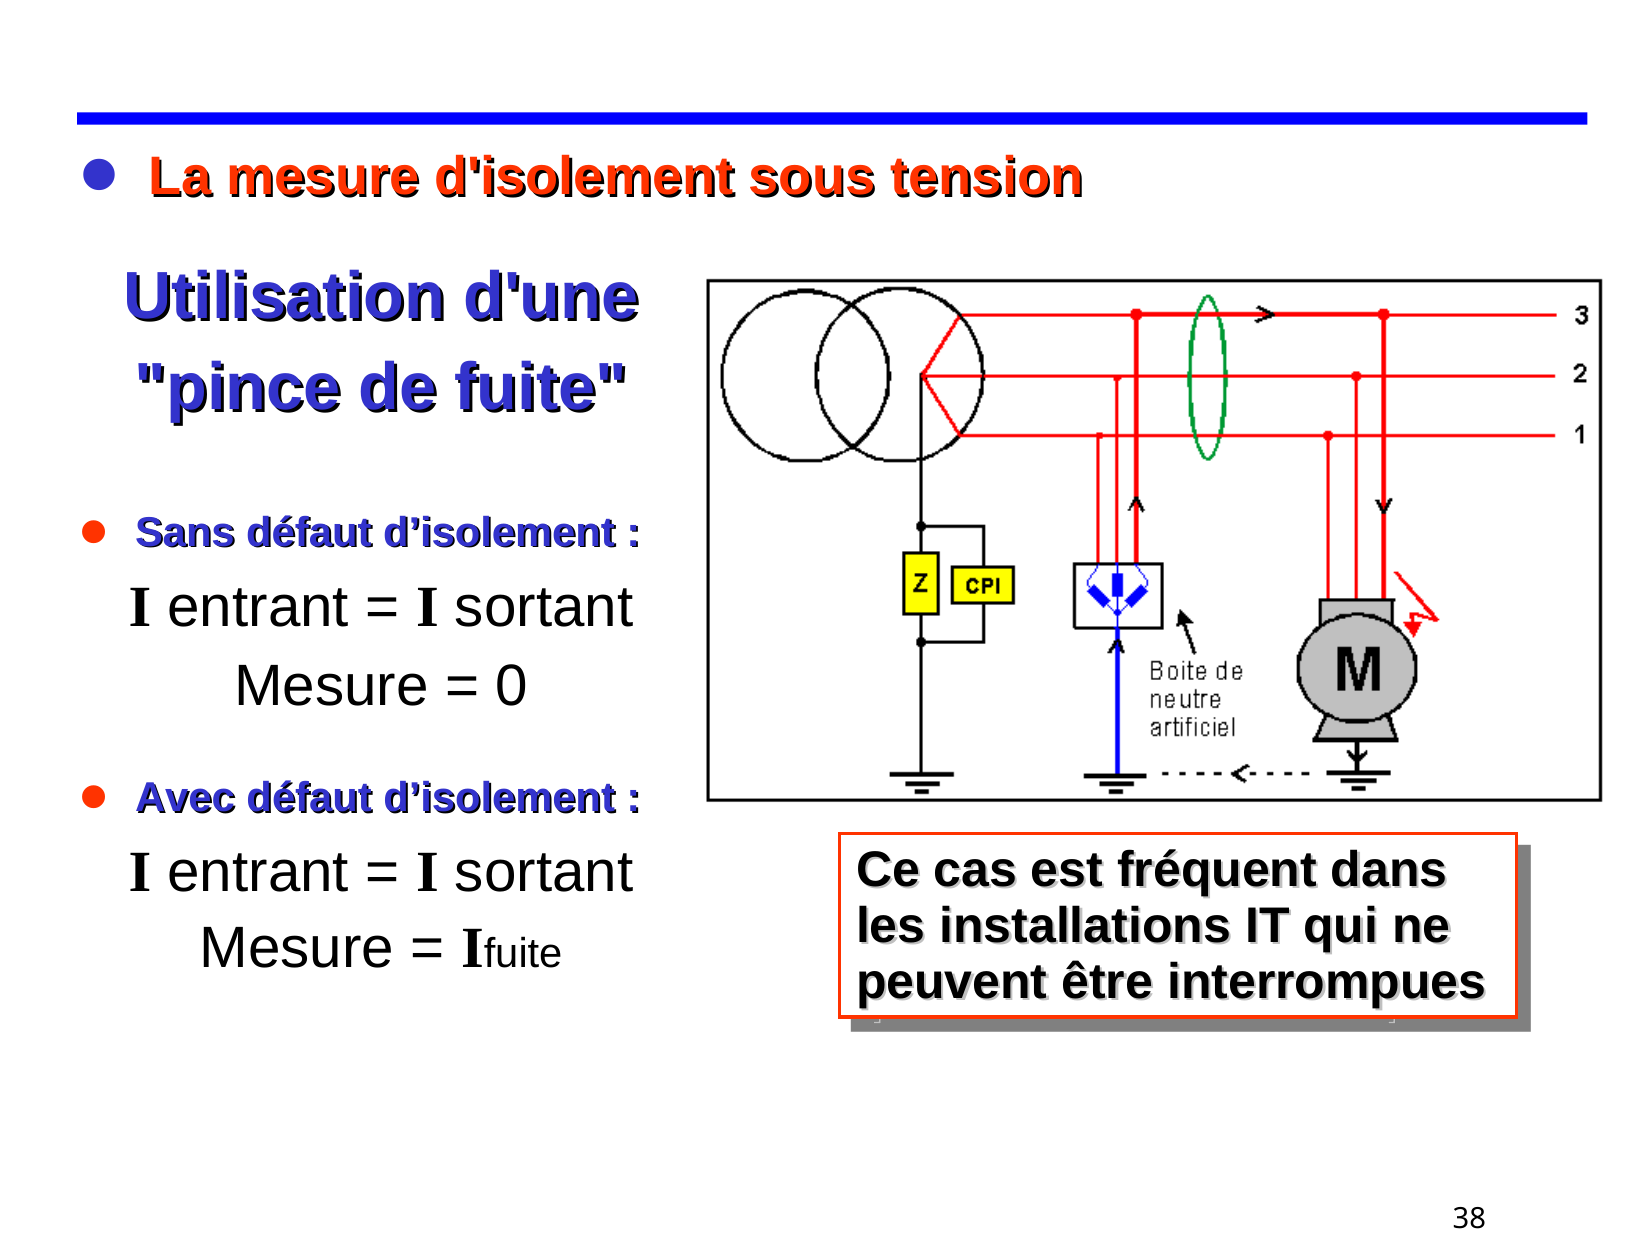

 La mesure d'isolement sous tension
Utilisation d'une
"pince de fuite"
 Sans défaut d’isolement :
I entrant = I sortant
Mesure = 0
 Avec défaut d’isolement :
I entrant = I sortant
Mesure = Ifuite
Ce cas est fréquent dans les installations IT qui ne peuvent être interrompues